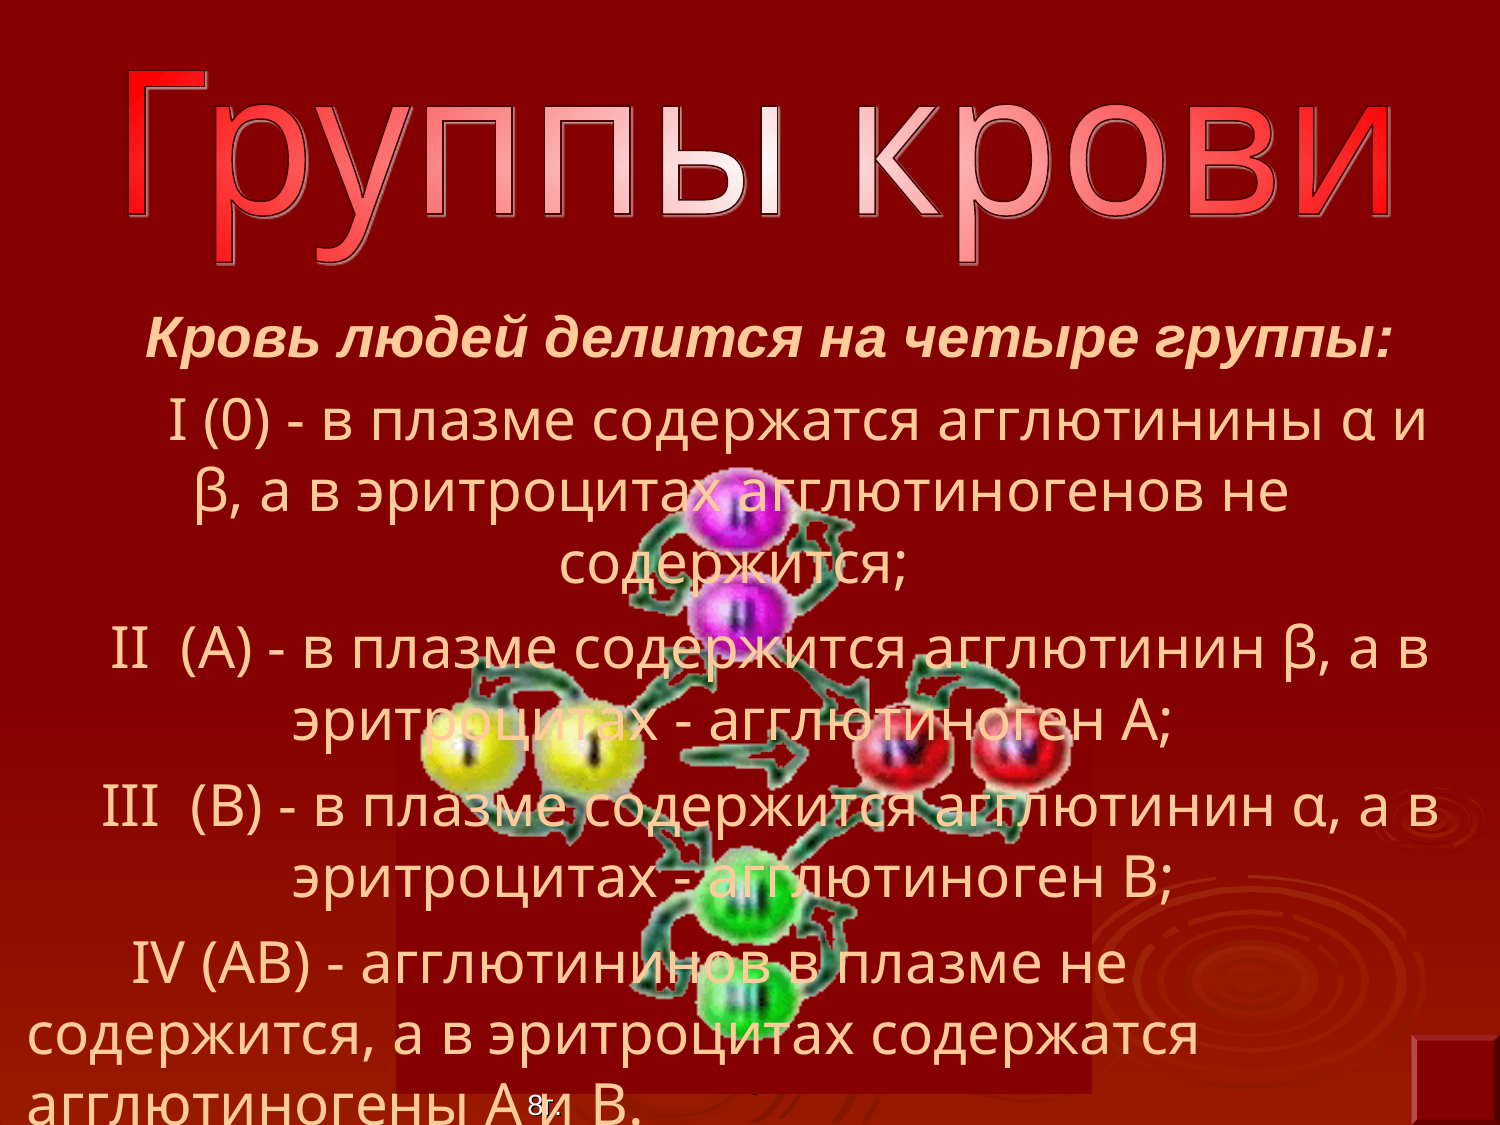

Группы крови
# Кровь людей делится на четыре группы:
 I (0) - в плазме содержатся агглютинины α и β, а в эритроцитах агглютиногенов не содержится;
II (А) - в плазме содержится агглютинин β, а в эритроцитах - агглютиноген А;
III (В) - в плазме содержится агглютинин α, а в эритроцитах - агглютиноген В;
 IV (АВ) - агглютининов в плазме не содержится, а в эритроцитах содержатся агглютиногены А и В.
Ханеева Н.П., Мусина Н.А., 2008г.